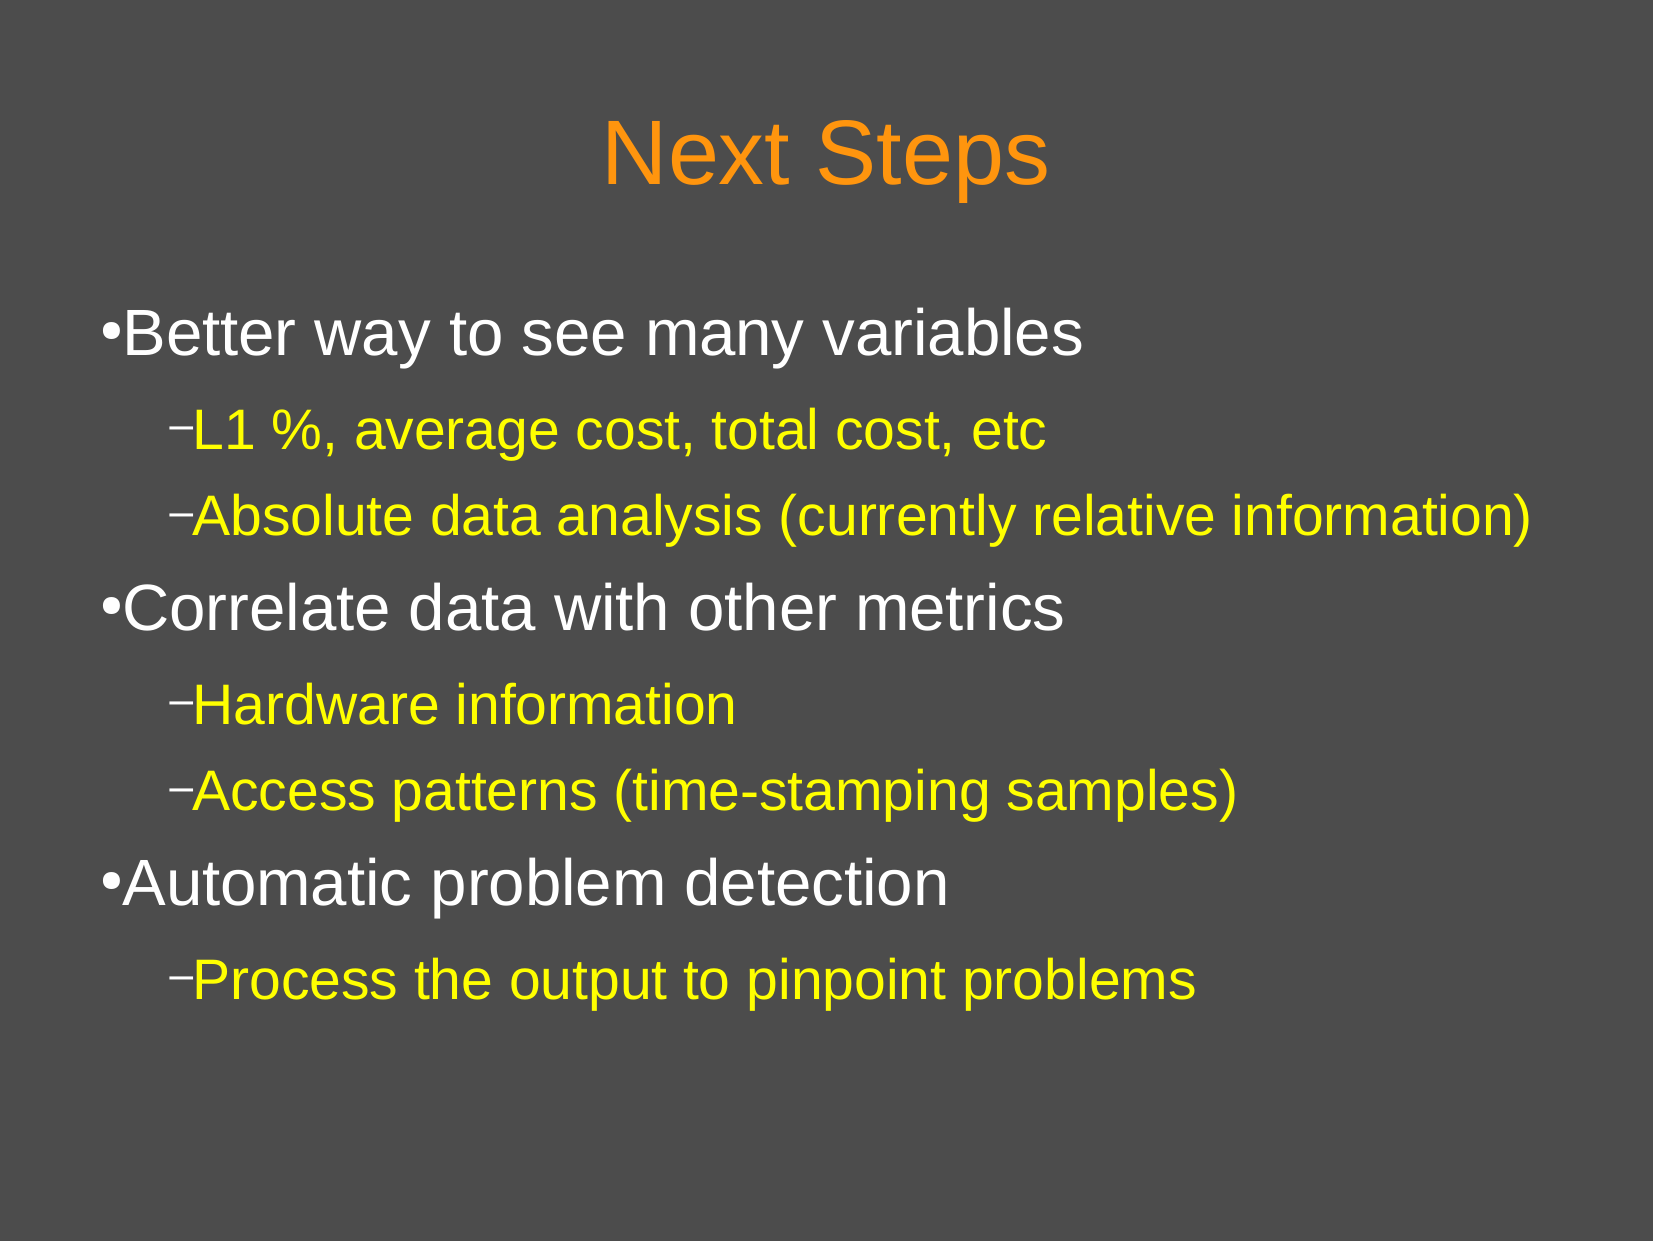

# Next Steps
Better way to see many variables
L1 %, average cost, total cost, etc
Absolute data analysis (currently relative information)
Correlate data with other metrics
Hardware information
Access patterns (time-stamping samples)
Automatic problem detection
Process the output to pinpoint problems